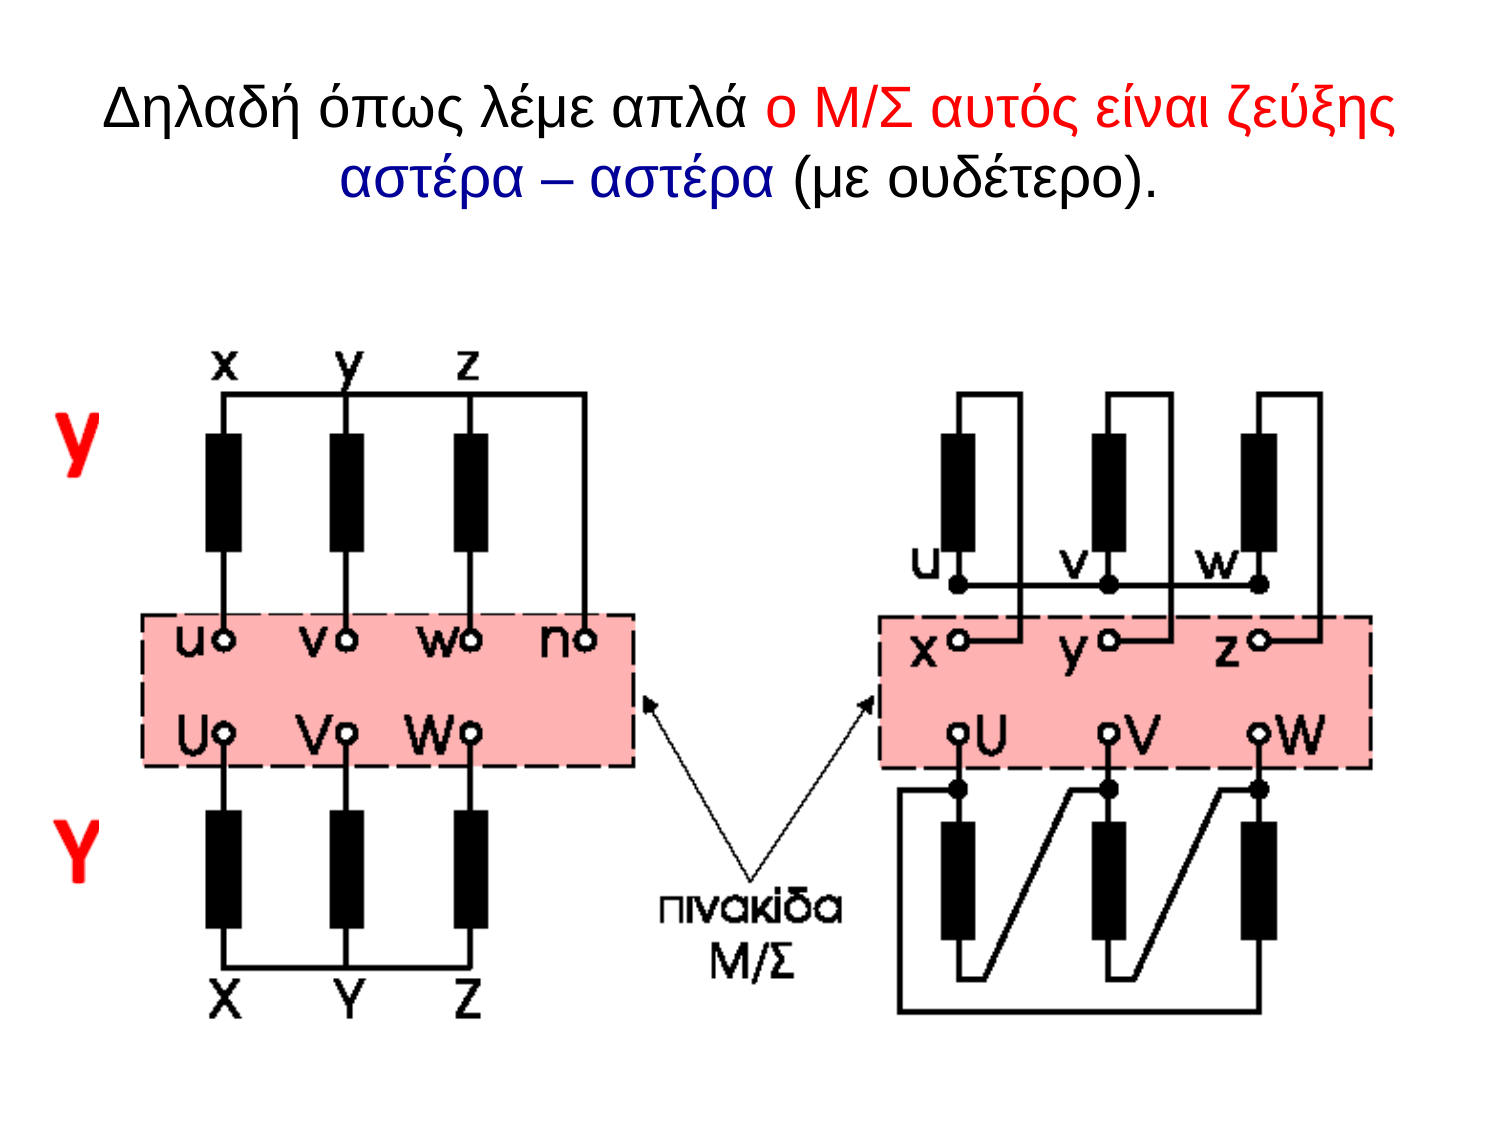

# Δηλαδή όπως λέμε απλά ο Μ/Σ αυτός είναι ζεύξης αστέρα – αστέρα (με ουδέτερο).